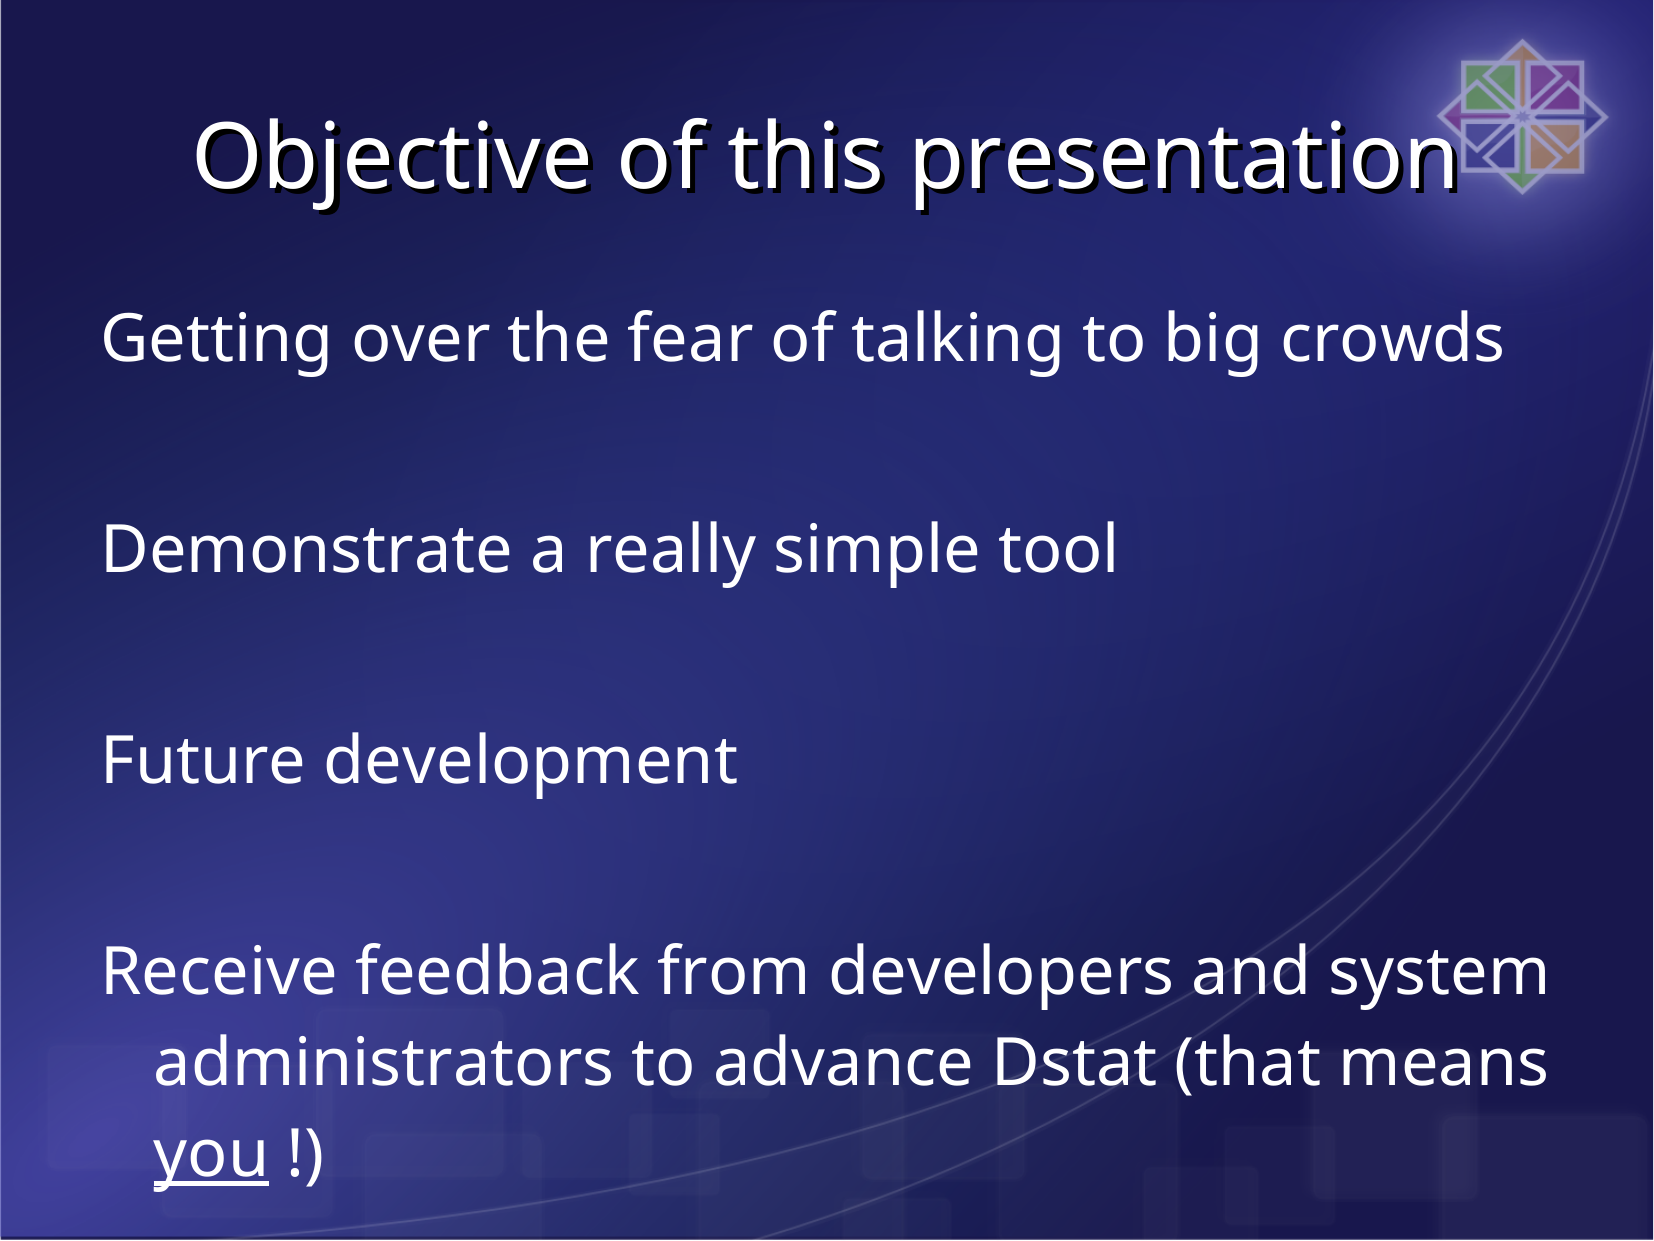

# Objective of this presentation
Getting over the fear of talking to big crowds
Demonstrate a really simple tool
Future development
Receive feedback from developers and system administrators to advance Dstat (that means you !)